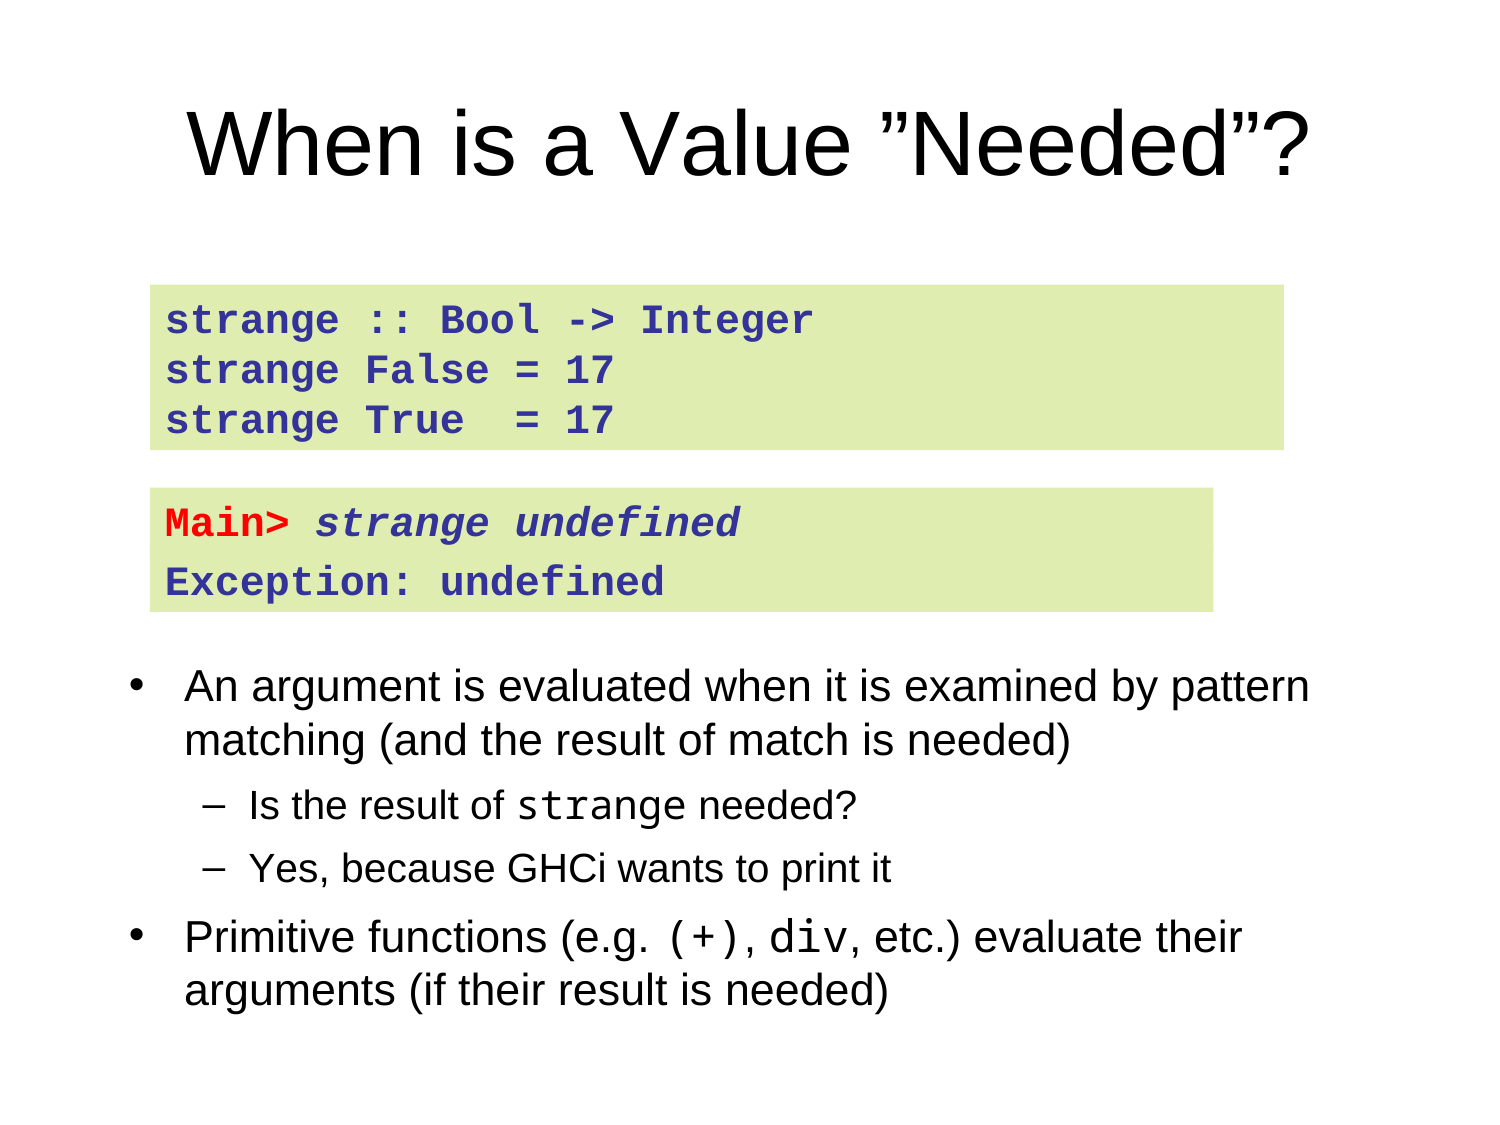

# When is a Value ”Needed”?
strange :: Bool -> Integer
strange False = 17
strange True = 17
Main> strange undefined
Exception: undefined
An argument is evaluated when it is examined by pattern matching (and the result of match is needed)
Is the result of strange needed?
Yes, because GHCi wants to print it
Primitive functions (e.g. (+), div, etc.) evaluate their arguments (if their result is needed)